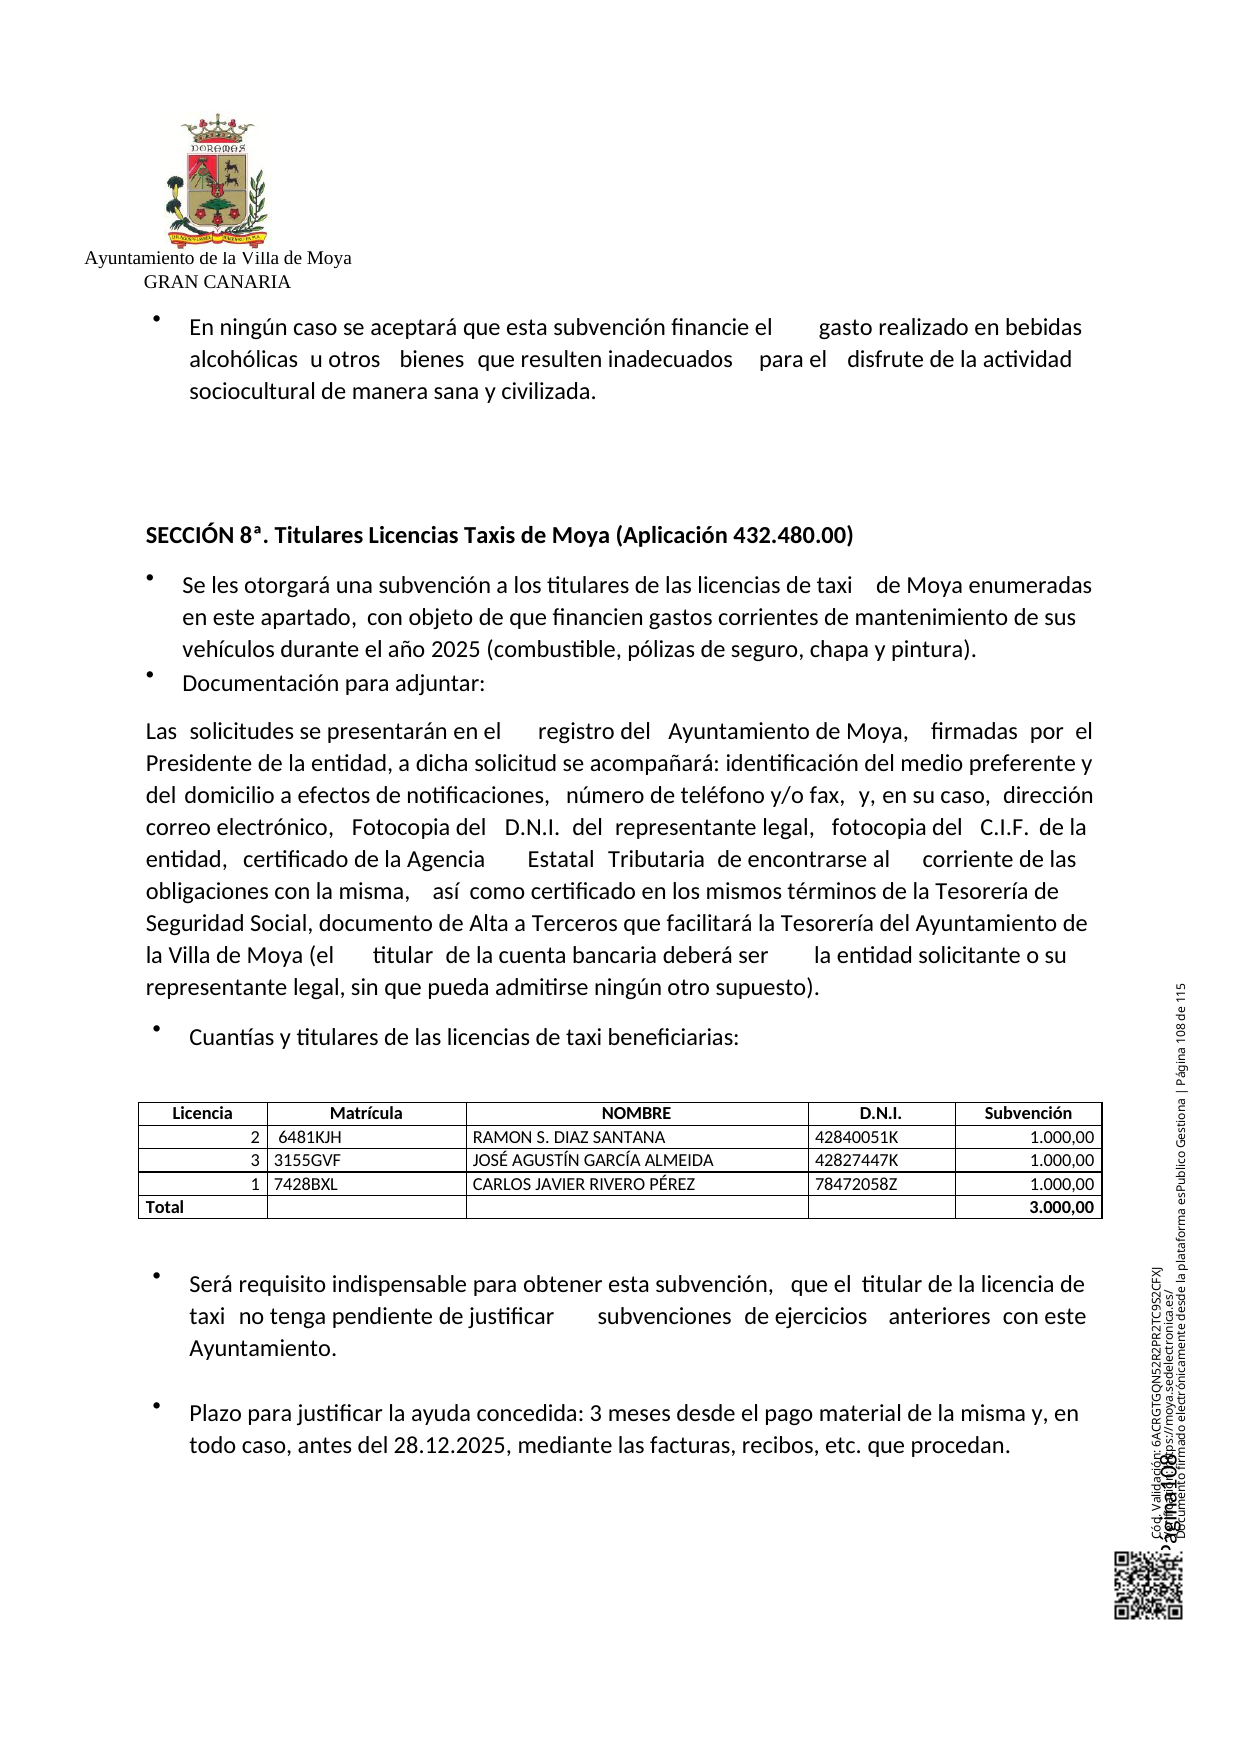

Ayuntamiento de la Villa de Moya
GRAN CANARIA
•
En ningún caso se aceptará que esta subvención financie el
gasto realizado en bebidas
alcohólicas
u otros
bienes
que resulten inadecuados
para el
disfrute de la actividad
sociocultural de manera sana y civilizada.
SECCIÓN 8ª. Titulares Licencias Taxis de Moya (Aplicación 432.480.00)
•
Se les otorgará una subvención a los titulares de las licencias de taxi
de Moya enumeradas
en este apartado,
con objeto de que financien gastos corrientes de mantenimiento de sus
vehículos durante el año 2025 (combustible, pólizas de seguro, chapa y pintura).
•
Documentación para adjuntar:
Las
solicitudes se presentarán en el
registro del
Ayuntamiento de Moya,
firmadas
por
el
Presidente de la entidad, a dicha solicitud se acompañará: identificación del medio preferente y
del
domicilio a efectos de notificaciones,
número de teléfono y/o fax,
y,
en su caso,
dirección
correo electrónico,
Fotocopia del
D.N.I.
del
representante legal,
fotocopia del
C.I.F.
de la
entidad,
certificado de la Agencia
Estatal
Tributaria
de encontrarse al
corriente de las
obligaciones con la misma,
así
como certificado en los mismos términos de la Tesorería de
Seguridad Social, documento de Alta a Terceros que facilitará la Tesorería del Ayuntamiento de
la Villa de Moya (el
titular
de la cuenta bancaria deberá ser
la entidad solicitante o su
representante legal, sin que pueda admitirse ningún otro supuesto).
•
Cuantías y titulares de las licencias de taxi beneficiarias:
Licencia
Matrícula
NOMBRE
D.N.I.
Subvención
2
6481KJH
RAMON S. DIAZ SANTANA
42840051K
1.000,00
3
3155GVF
JOSÉ AGUSTÍN GARCÍA ALMEIDA
42827447K
1.000,00
1
7428BXL
CARLOS JAVIER RIVERO PÉREZ
78472058Z
1.000,00
Total
3.000,00
Documento firmado electrónicamente desde la plataforma esPublico Gestiona | Página 108 de 115
•
Será requisito indispensable para obtener esta subvención,
que el
titular de la licencia de
taxi
no tenga pendiente de justificar
subvenciones
de ejercicios
anteriores
con este
Ayuntamiento.
Cód. Validación: 6ACRGTGQN52R2PR2TC9S2CFXJ
•
Plazo para justificar la ayuda concedida: 3 meses desde el pago material de la misma y, en
Verificación: https://moya.sedelectronica.es/
todo caso, antes del 28.12.2025, mediante las facturas, recibos, etc. que procedan.
Página108